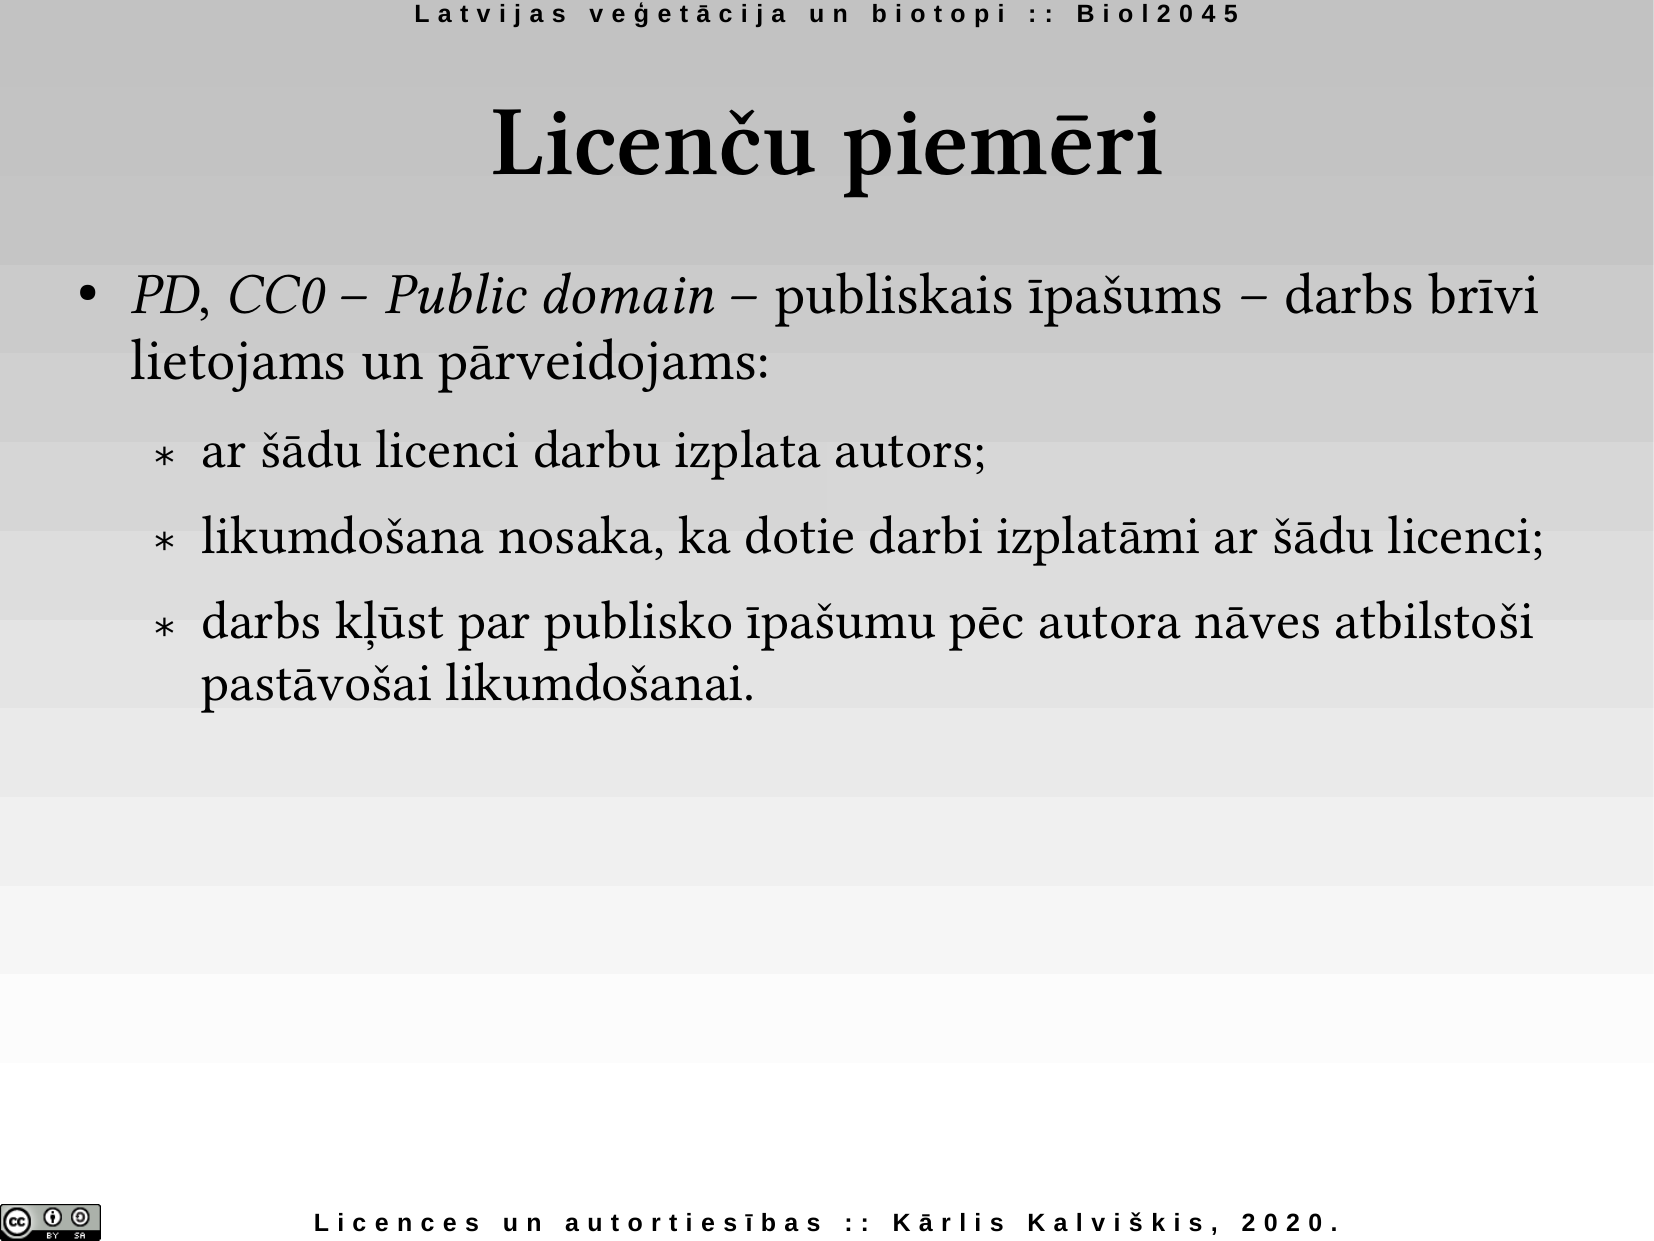

# Licenču piemēri
PD, CC0 – Public domain – publiskais īpašums – darbs brīvi lietojams un pārveidojams:
ar šādu licenci darbu izplata autors;
likumdošana nosaka, ka dotie darbi izplatāmi ar šādu licenci;
darbs kļūst par publisko īpašumu pēc autora nāves atbilstoši pastāvošai likumdošanai.